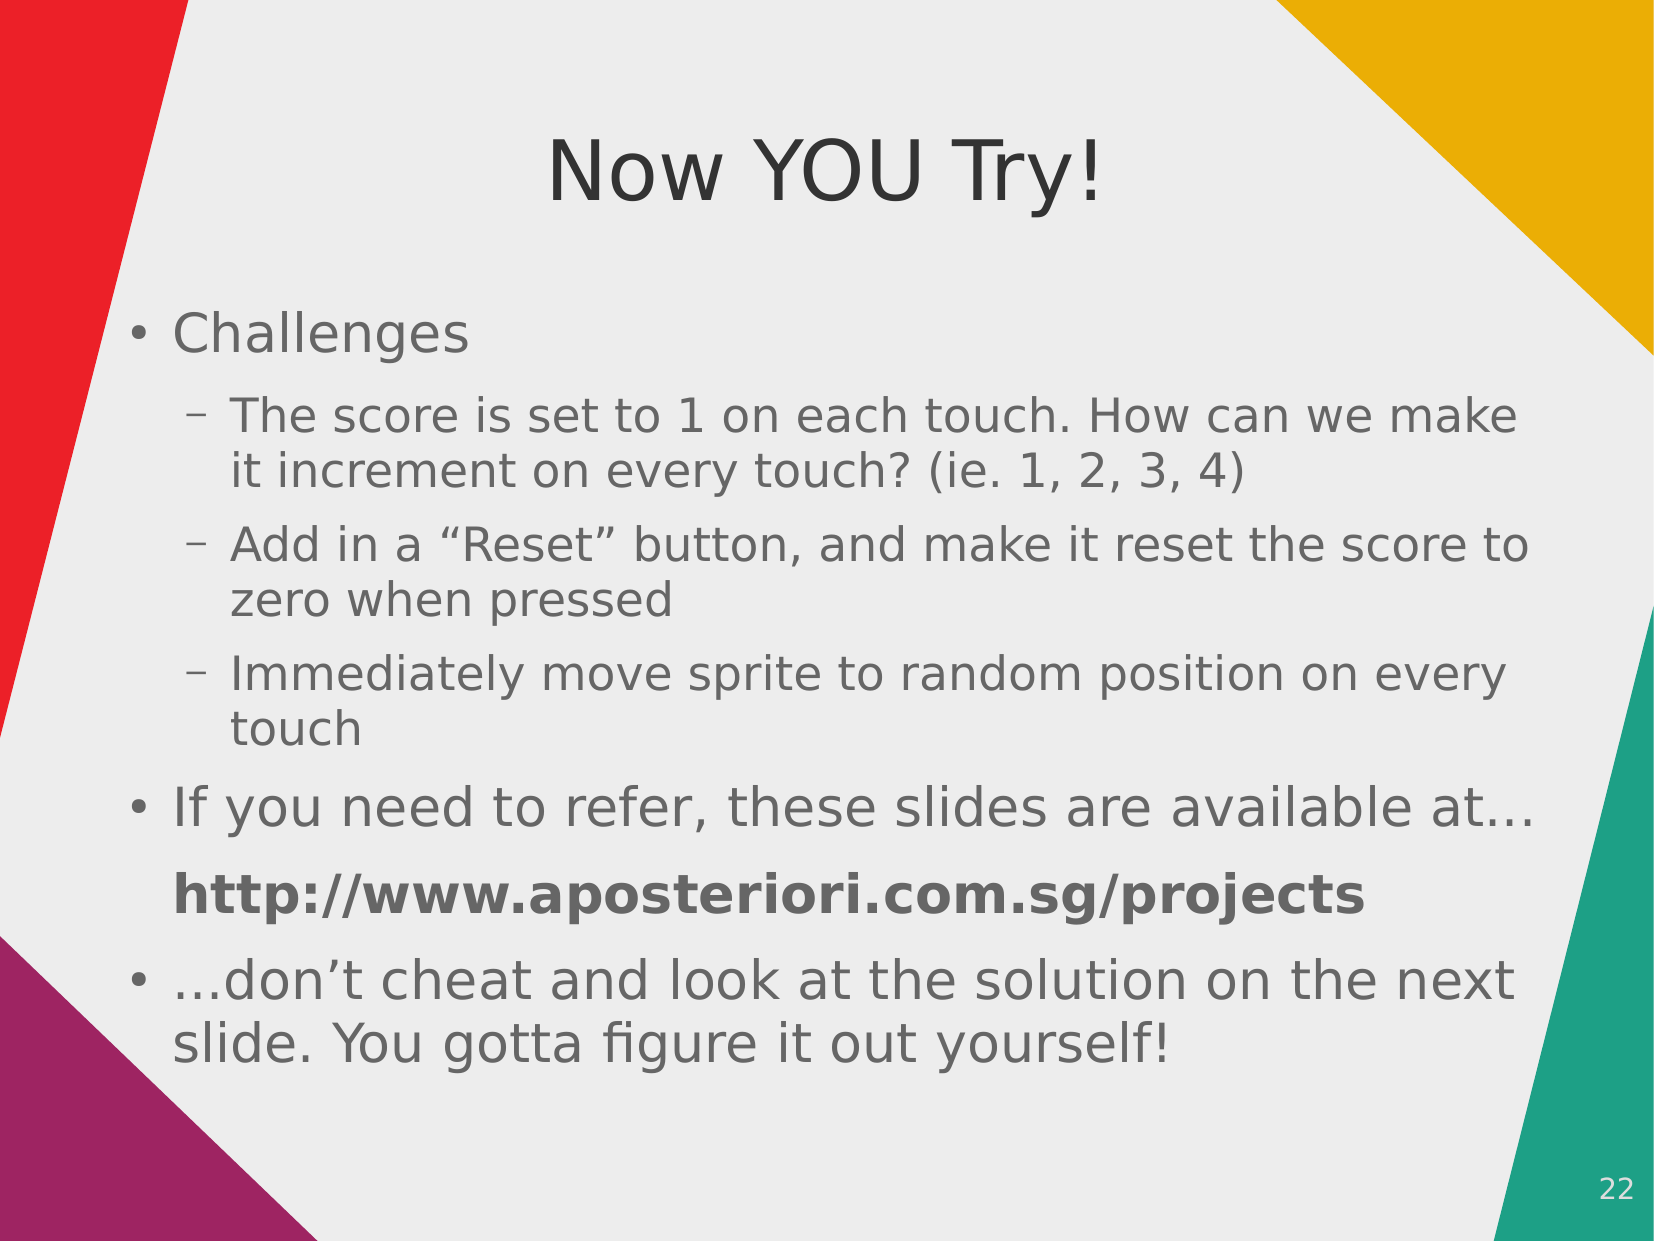

# Now YOU Try!
Challenges
The score is set to 1 on each touch. How can we make it increment on every touch? (ie. 1, 2, 3, 4)
Add in a “Reset” button, and make it reset the score to zero when pressed
Immediately move sprite to random position on every touch
If you need to refer, these slides are available at...
http://www.aposteriori.com.sg/projects
...don’t cheat and look at the solution on the next slide. You gotta figure it out yourself!
22